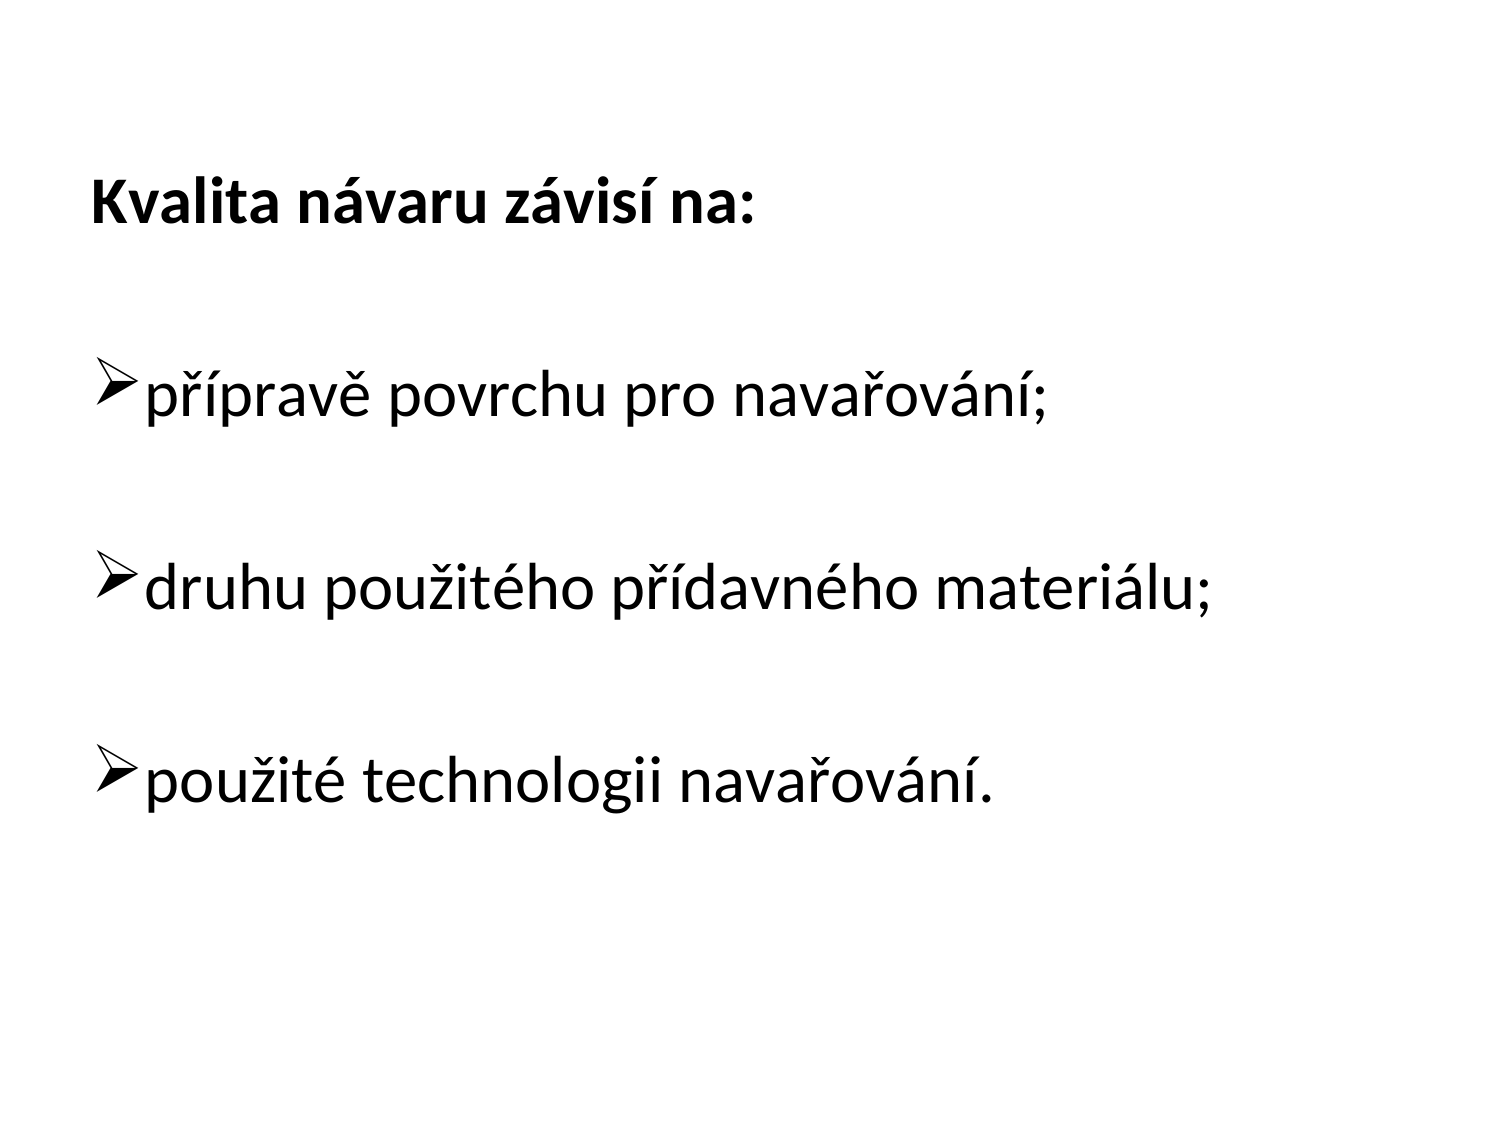

# Kvalita návaru závisí na:
přípravě povrchu pro navařování;
druhu použitého přídavného materiálu;
použité technologii navařování.